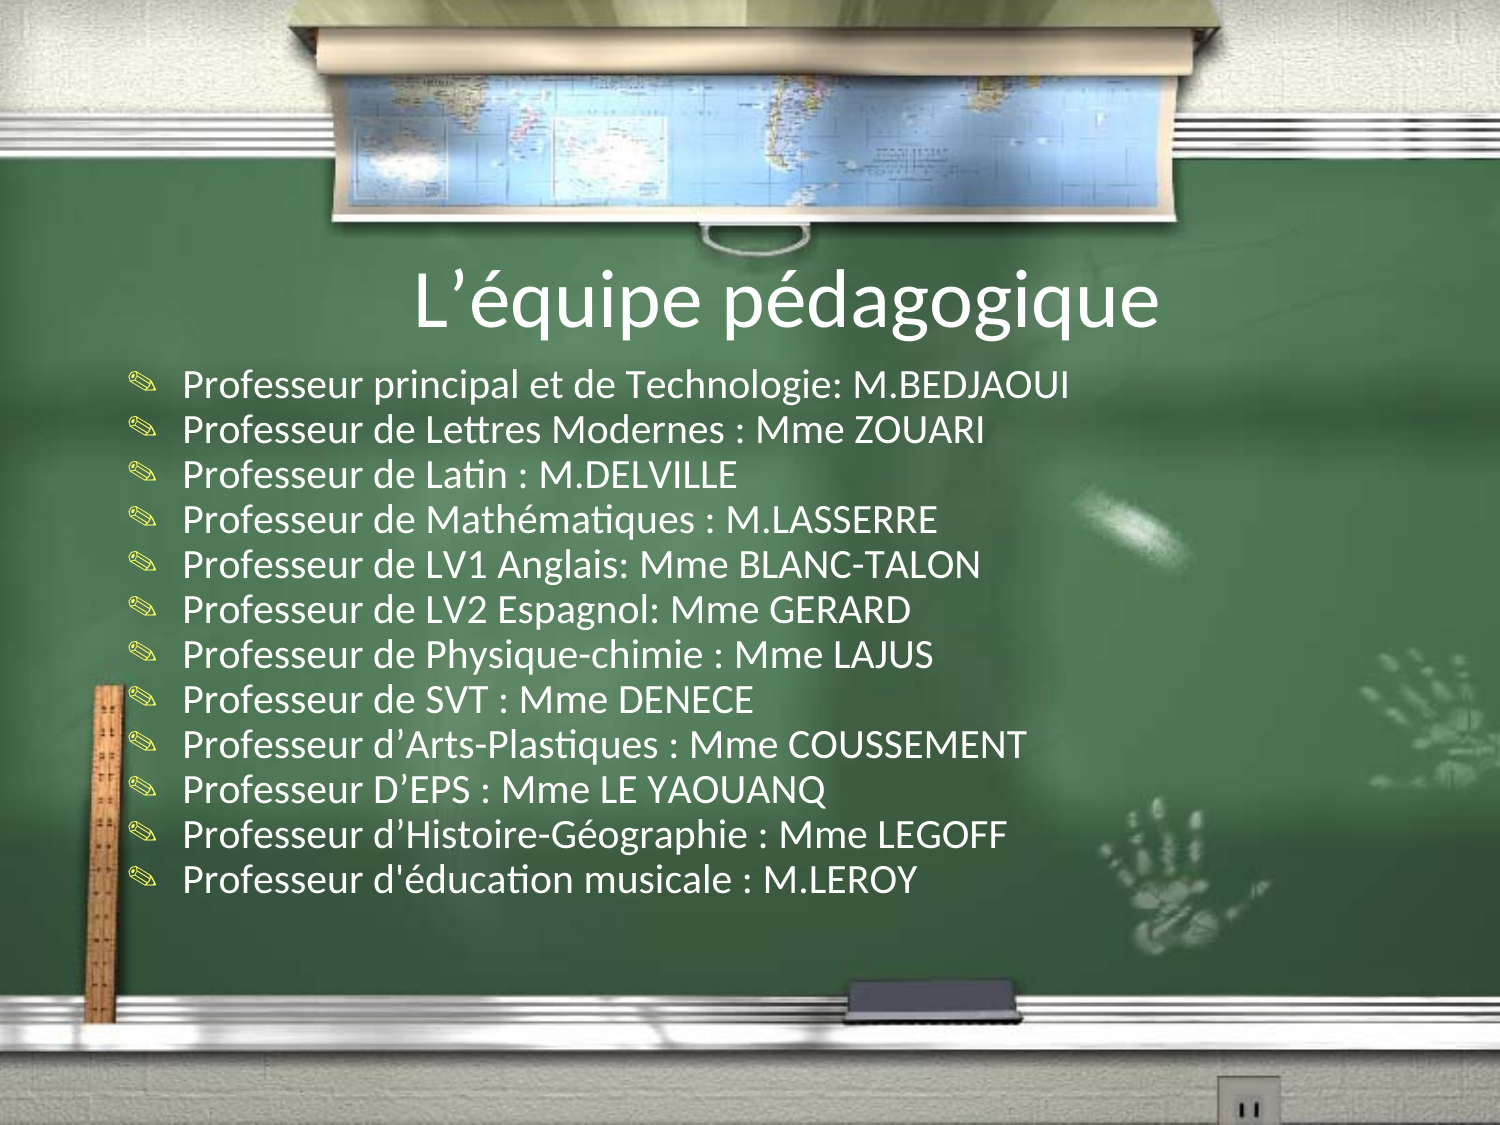

L’équipe pédagogique
Professeur principal et de Technologie: M.BEDJAOUI
Professeur de Lettres Modernes : Mme ZOUARI
Professeur de Latin : M.DELVILLE
Professeur de Mathématiques : M.LASSERRE
Professeur de LV1 Anglais: Mme BLANC-TALON
Professeur de LV2 Espagnol: Mme GERARD
Professeur de Physique-chimie : Mme LAJUS
Professeur de SVT : Mme DENECE
Professeur d’Arts-Plastiques : Mme COUSSEMENT
Professeur D’EPS : Mme LE YAOUANQ
Professeur d’Histoire-Géographie : Mme LEGOFF
Professeur d'éducation musicale : M.LEROY